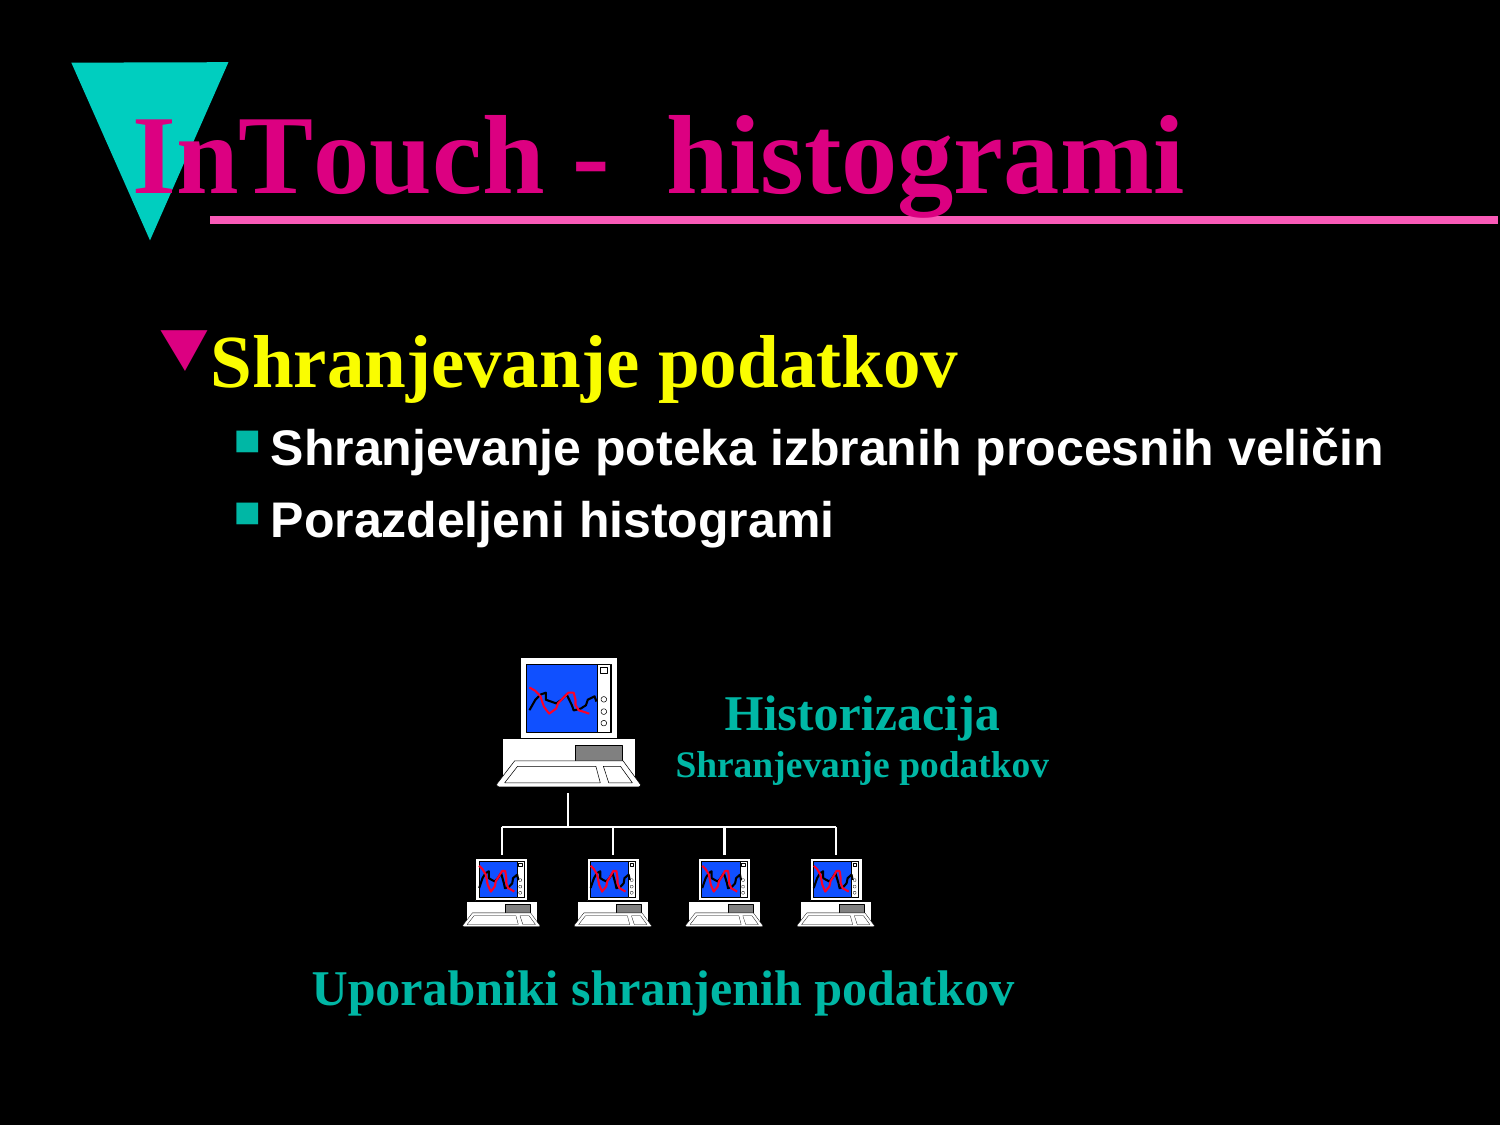

# InTouch - histogrami
Shranjevanje podatkov
Shranjevanje poteka izbranih procesnih veličin
Porazdeljeni histogrami
Historizacija
Shranjevanje podatkov
Uporabniki shranjenih podatkov
28